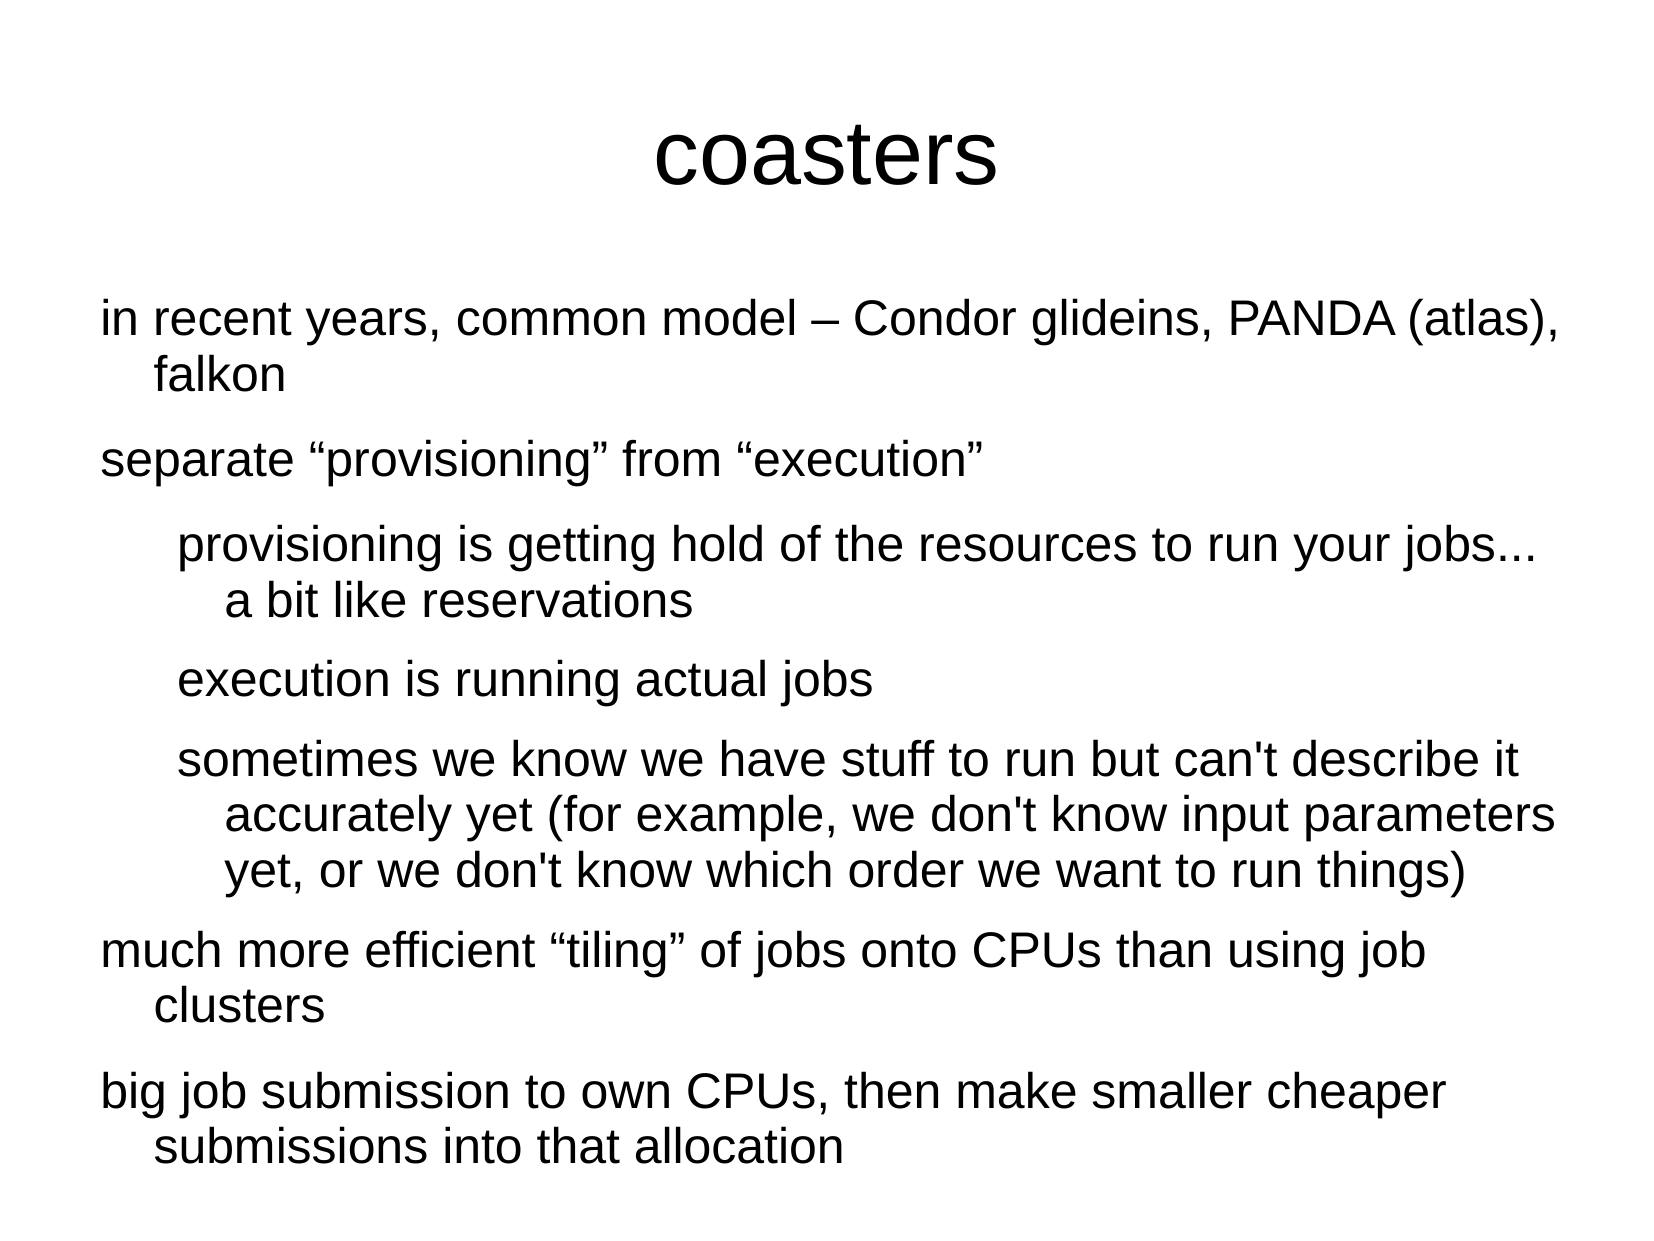

# coasters
in recent years, common model – Condor glideins, PANDA (atlas), falkon
separate “provisioning” from “execution”
provisioning is getting hold of the resources to run your jobs... a bit like reservations
execution is running actual jobs
sometimes we know we have stuff to run but can't describe it accurately yet (for example, we don't know input parameters yet, or we don't know which order we want to run things)
much more efficient “tiling” of jobs onto CPUs than using job clusters
big job submission to own CPUs, then make smaller cheaper submissions into that allocation